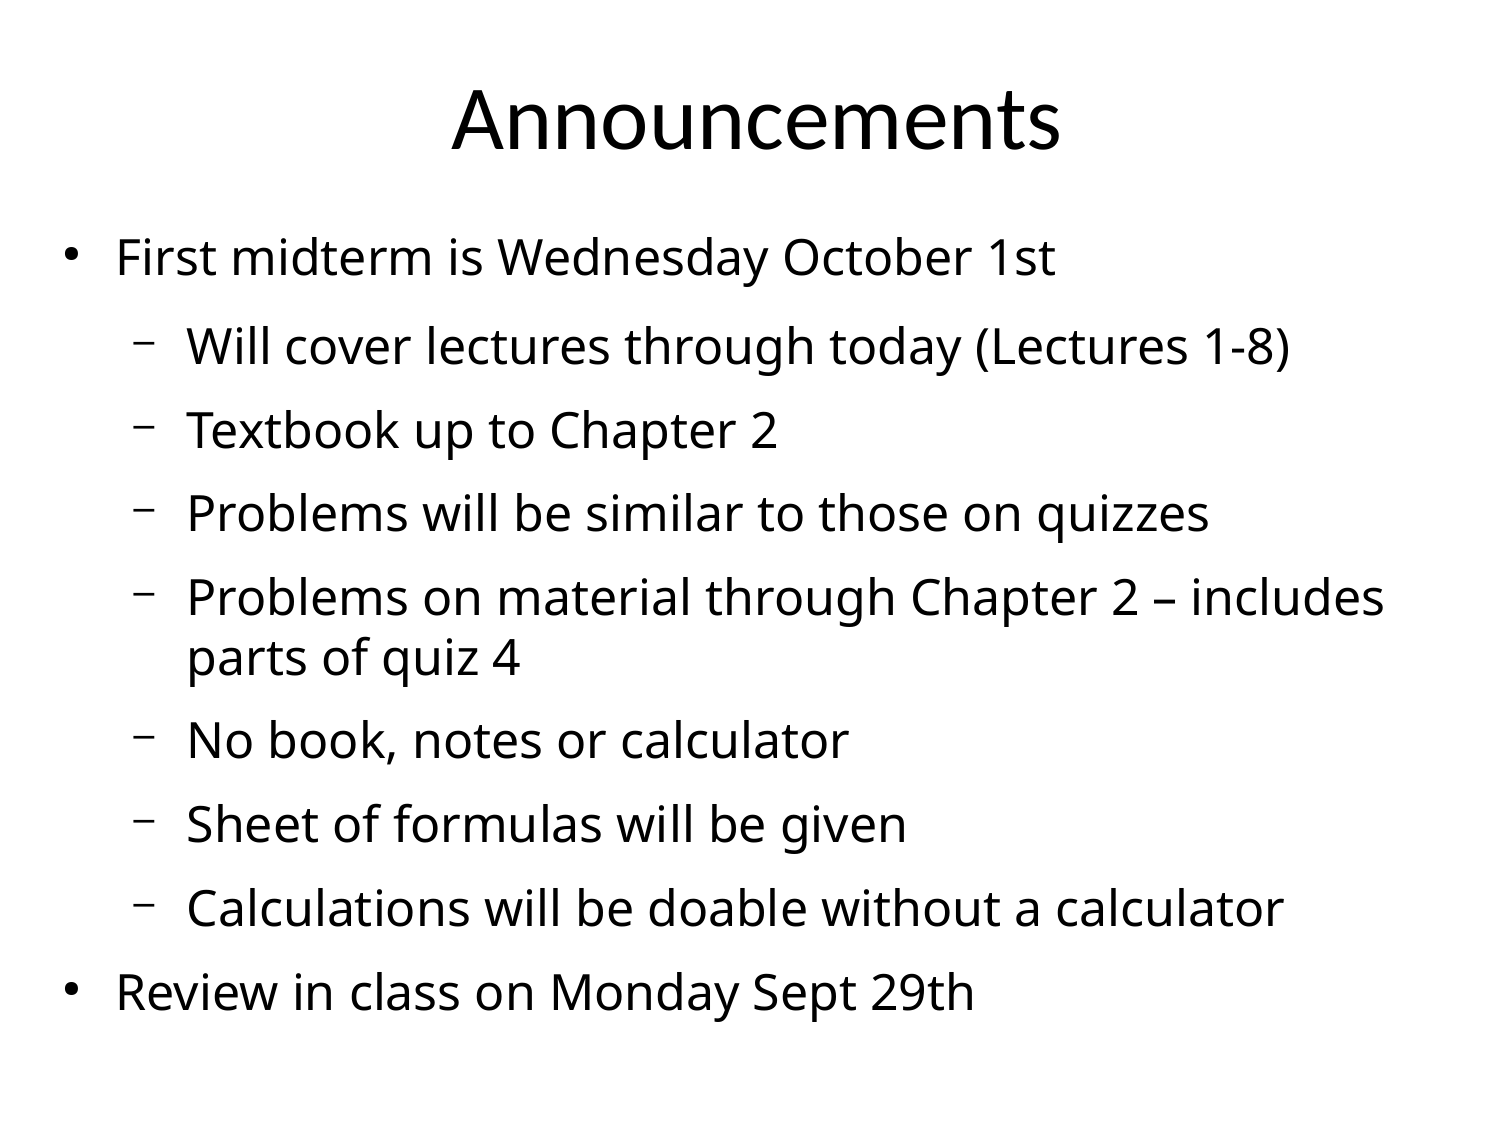

# Announcements
First midterm is Wednesday October 1st
Will cover lectures through today (Lectures 1-8)
Textbook up to Chapter 2
Problems will be similar to those on quizzes
Problems on material through Chapter 2 – includes parts of quiz 4
No book, notes or calculator
Sheet of formulas will be given
Calculations will be doable without a calculator
Review in class on Monday Sept 29th